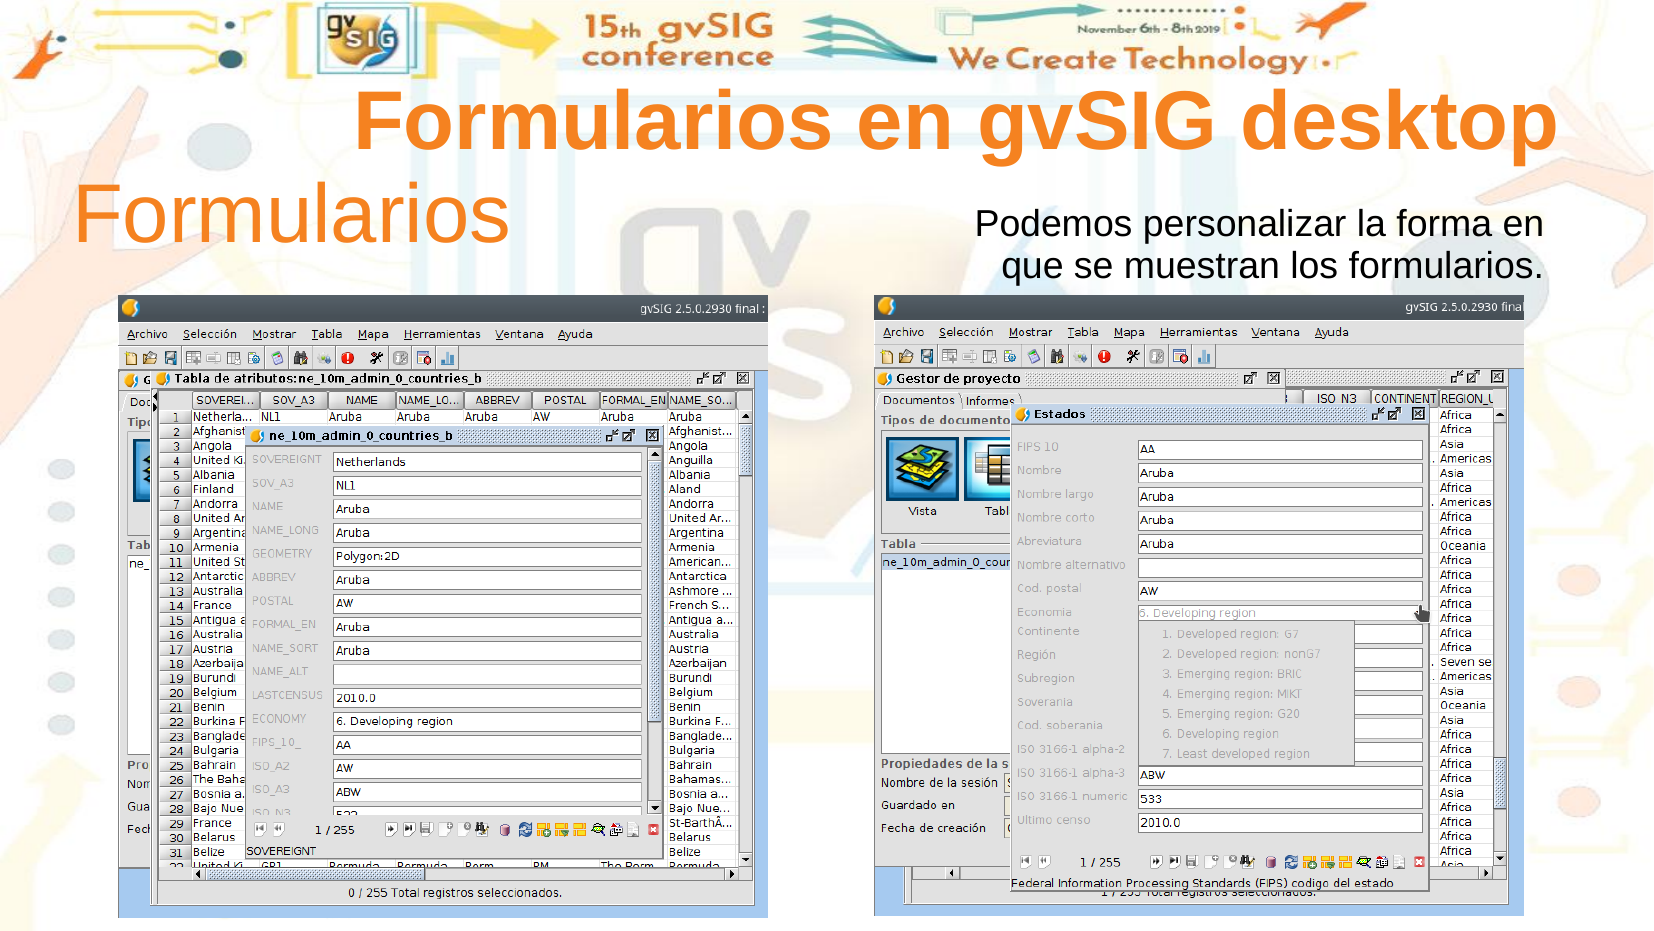

# Formularios en gvSIG desktop
Formularios
Podemos personalizar la forma en
que se muestran los formularios.